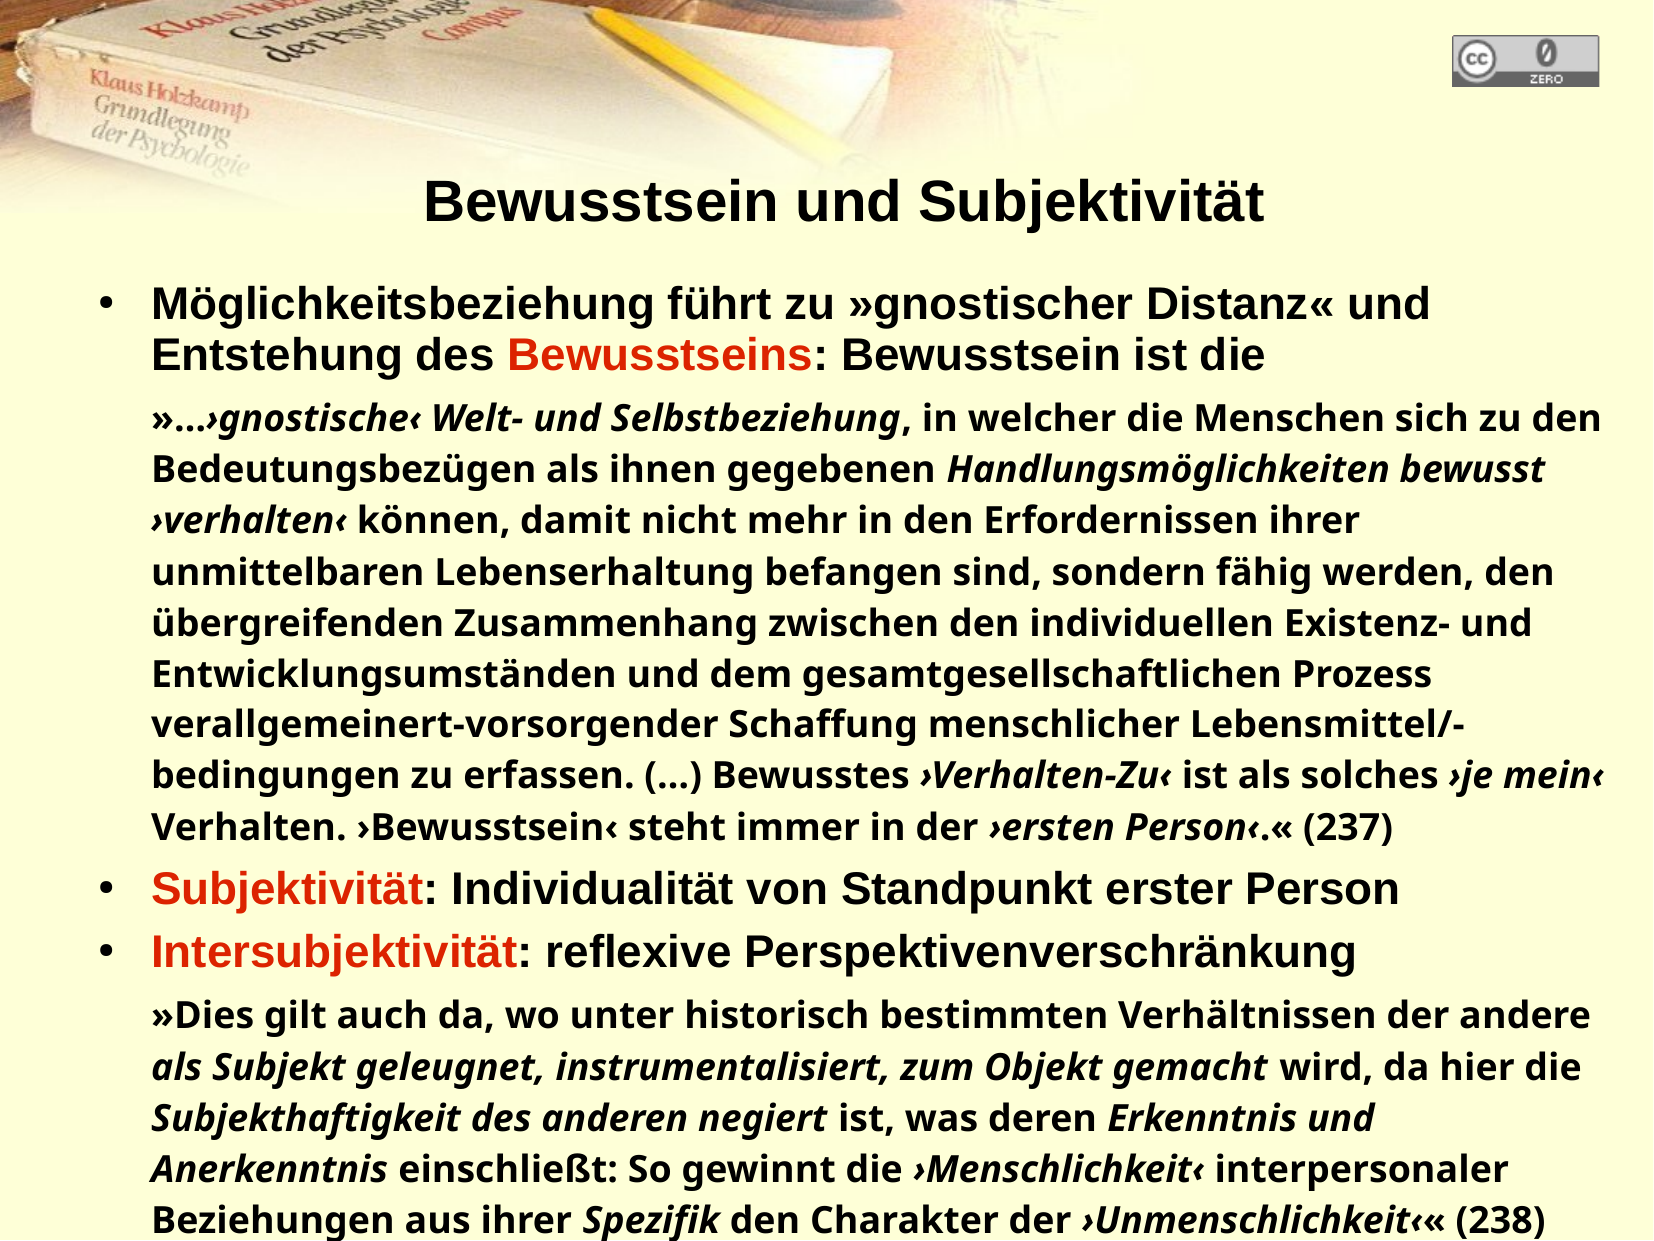

# Bewusstsein und Subjektivität
Möglichkeitsbeziehung führt zu »gnostischer Distanz« und Entstehung des Bewusstseins: Bewusstsein ist die
»…›gnostische‹ Welt- und Selbstbeziehung, in welcher die Menschen sich zu den Bedeutungsbezügen als ihnen gegebenen Handlungsmöglichkeiten bewusst ›verhalten‹ können, damit nicht mehr in den Erfordernissen ihrer unmittelbaren Lebenserhaltung befangen sind, sondern fähig werden, den übergreifenden Zusammenhang zwischen den individuellen Existenz- und Entwicklungsumständen und dem gesamtgesellschaftlichen Prozess verallgemeinert-vorsorgender Schaffung menschlicher Lebensmittel/-bedingungen zu erfassen. (…) Bewusstes ›Verhalten-Zu‹ ist als solches ›je mein‹ Verhalten. ›Bewusstsein‹ steht immer in der ›ersten Person‹.« (237)
Subjektivität: Individualität von Standpunkt erster Person
Intersubjektivität: reflexive Perspektivenverschränkung
»Dies gilt auch da, wo unter historisch bestimmten Verhältnissen der andere als Subjekt geleugnet, instrumentalisiert, zum Objekt gemacht wird, da hier die Subjekthaftigkeit des anderen negiert ist, was deren Erkenntnis und Anerkenntnis einschließt: So gewinnt die ›Menschlichkeit‹ interpersonaler Beziehungen aus ihrer Spezifik den Charakter der ›Unmenschlichkeit‹« (238)